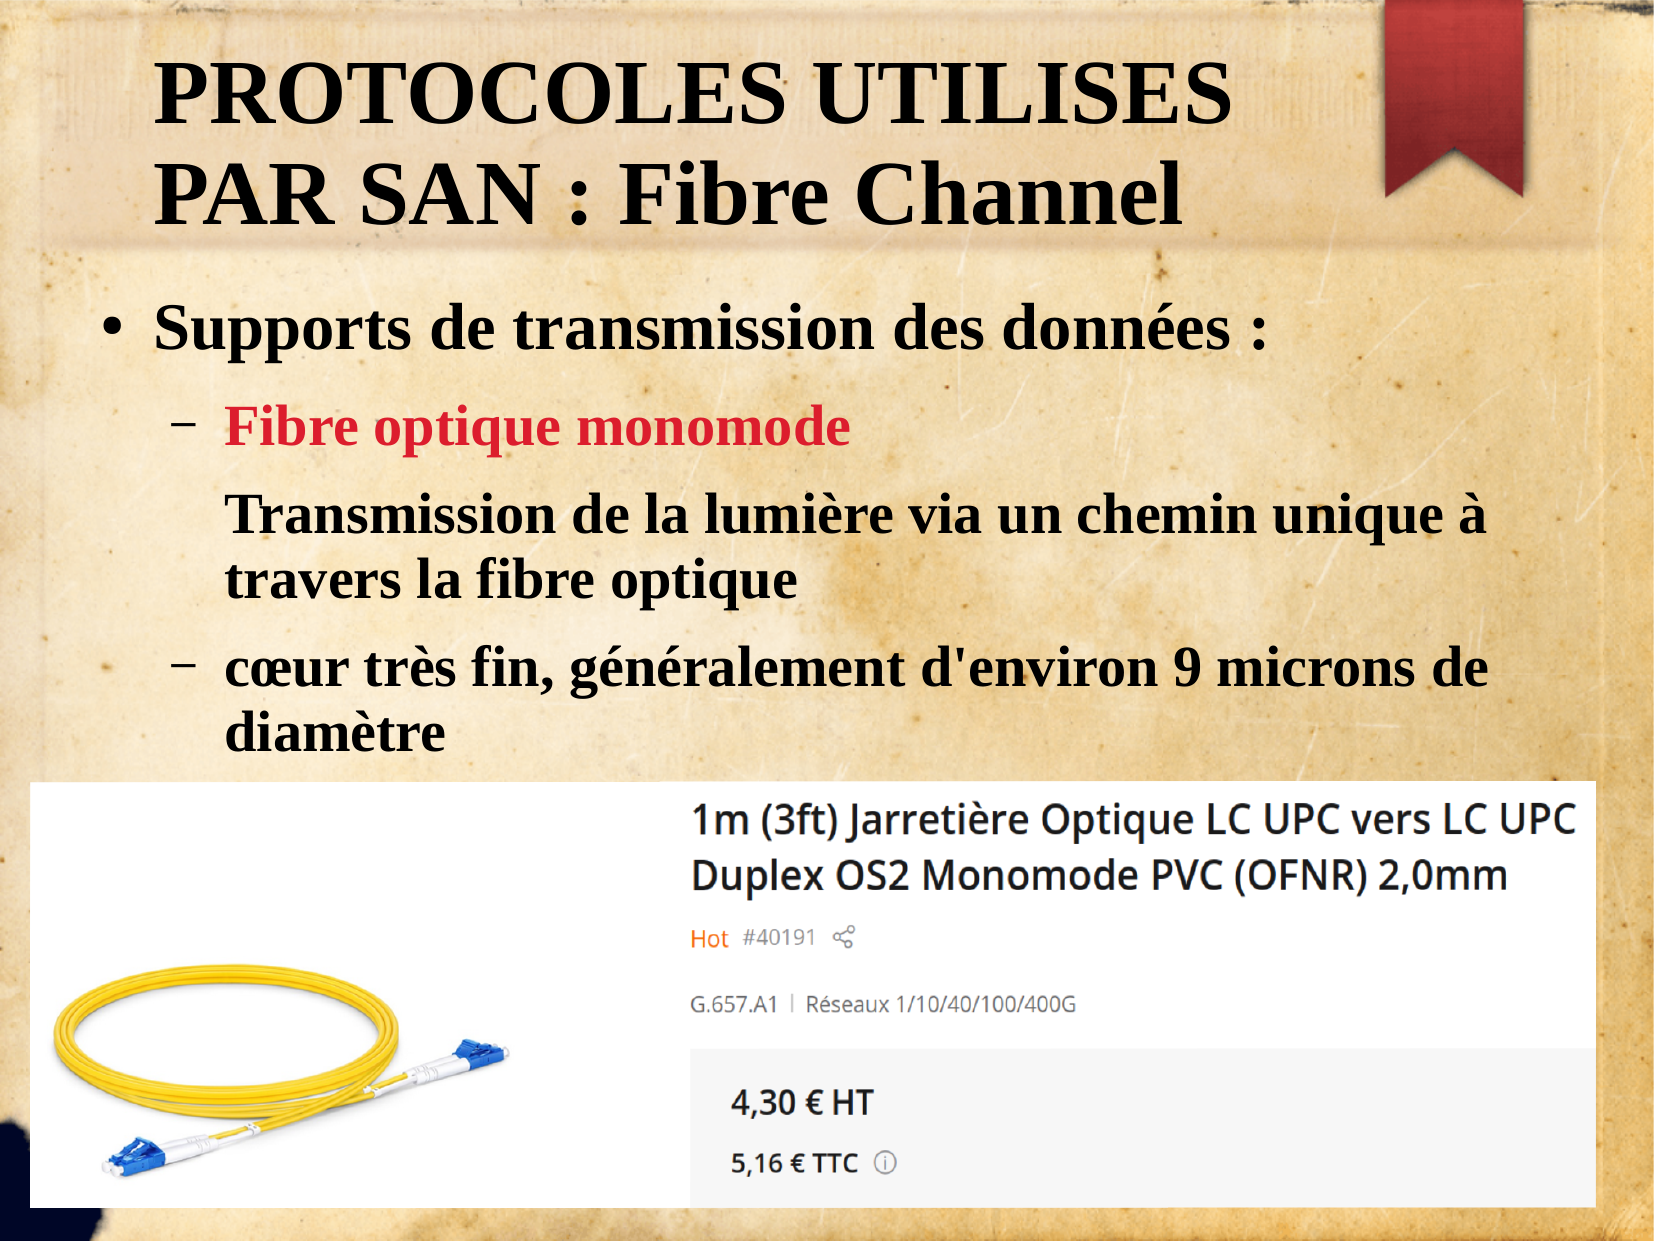

# PROTOCOLES UTILISES PAR SAN : Fibre Channel
Supports de transmission des données :
Fibre optique monomode
Transmission de la lumière via un chemin unique à travers la fibre optique
cœur très fin, généralement d'environ 9 microns de diamètre